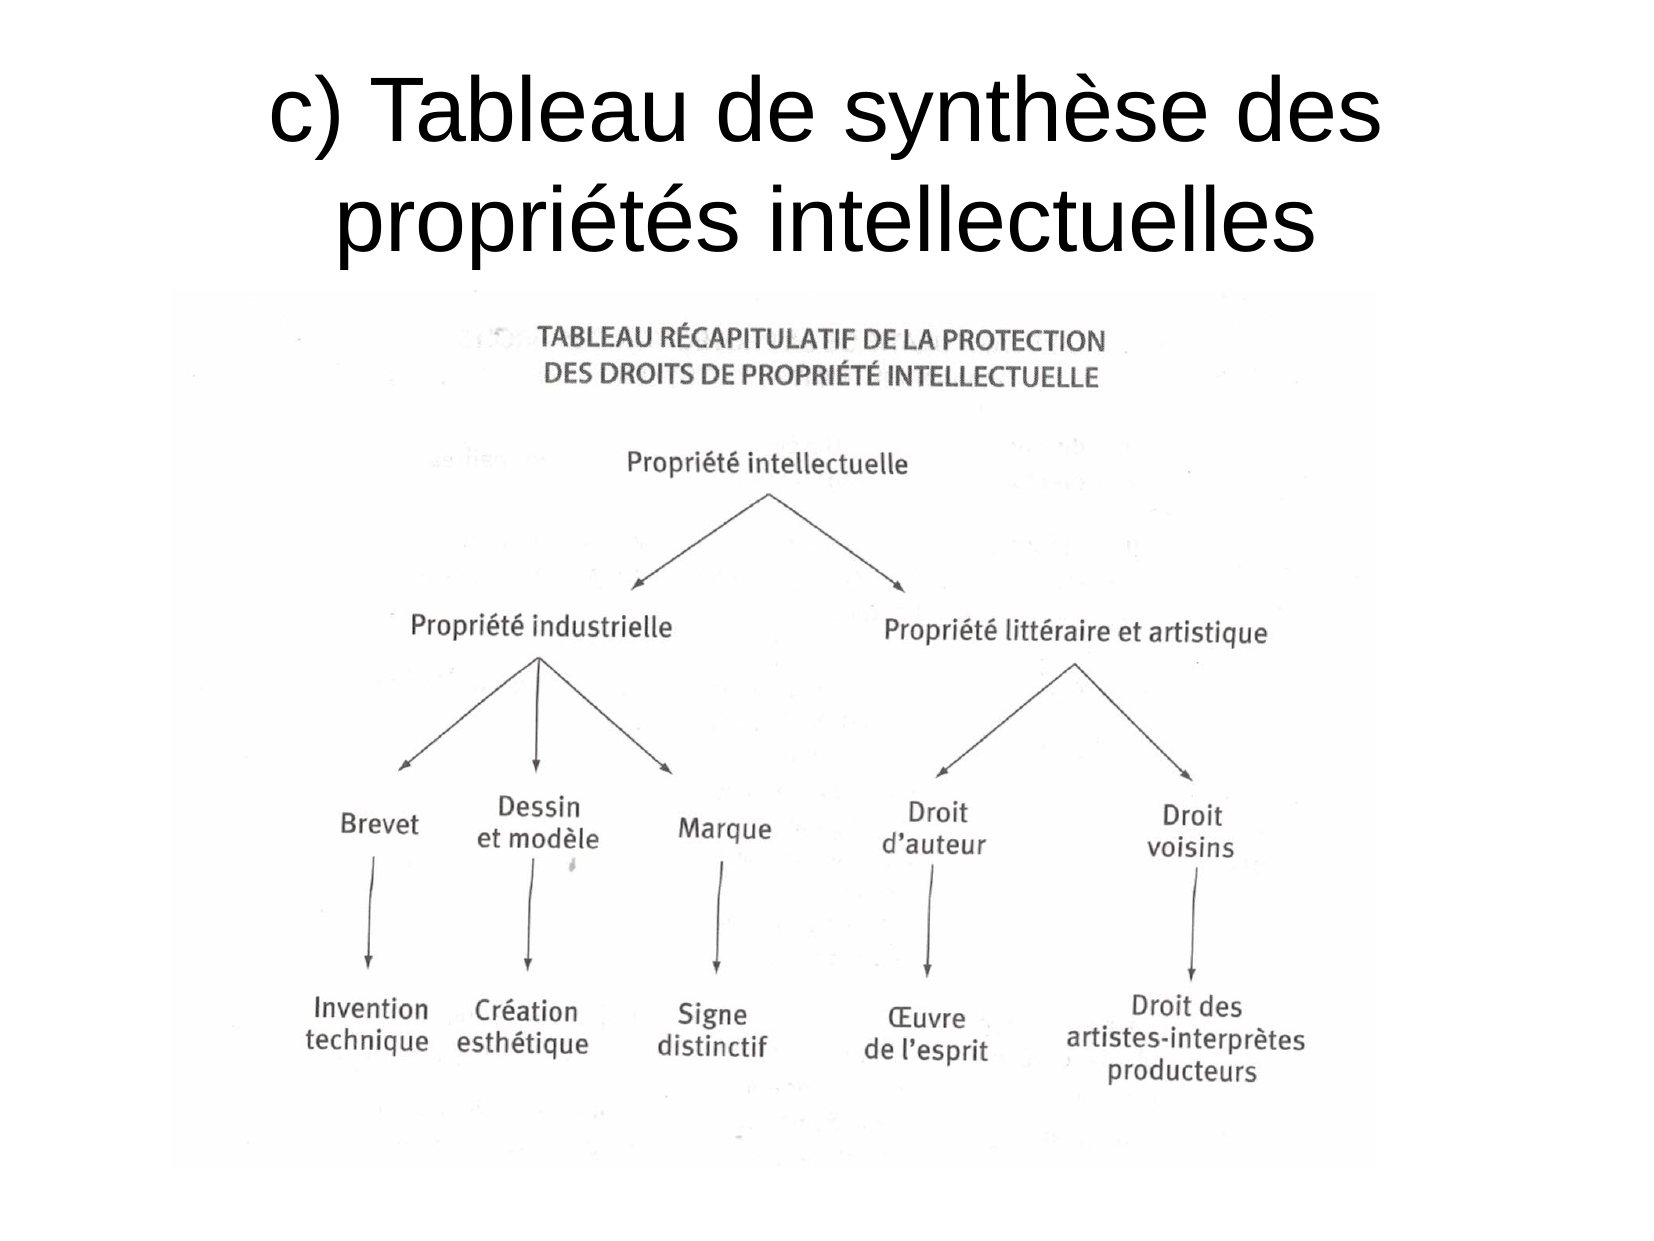

# c) Tableau de synthèse des propriétés intellectuelles